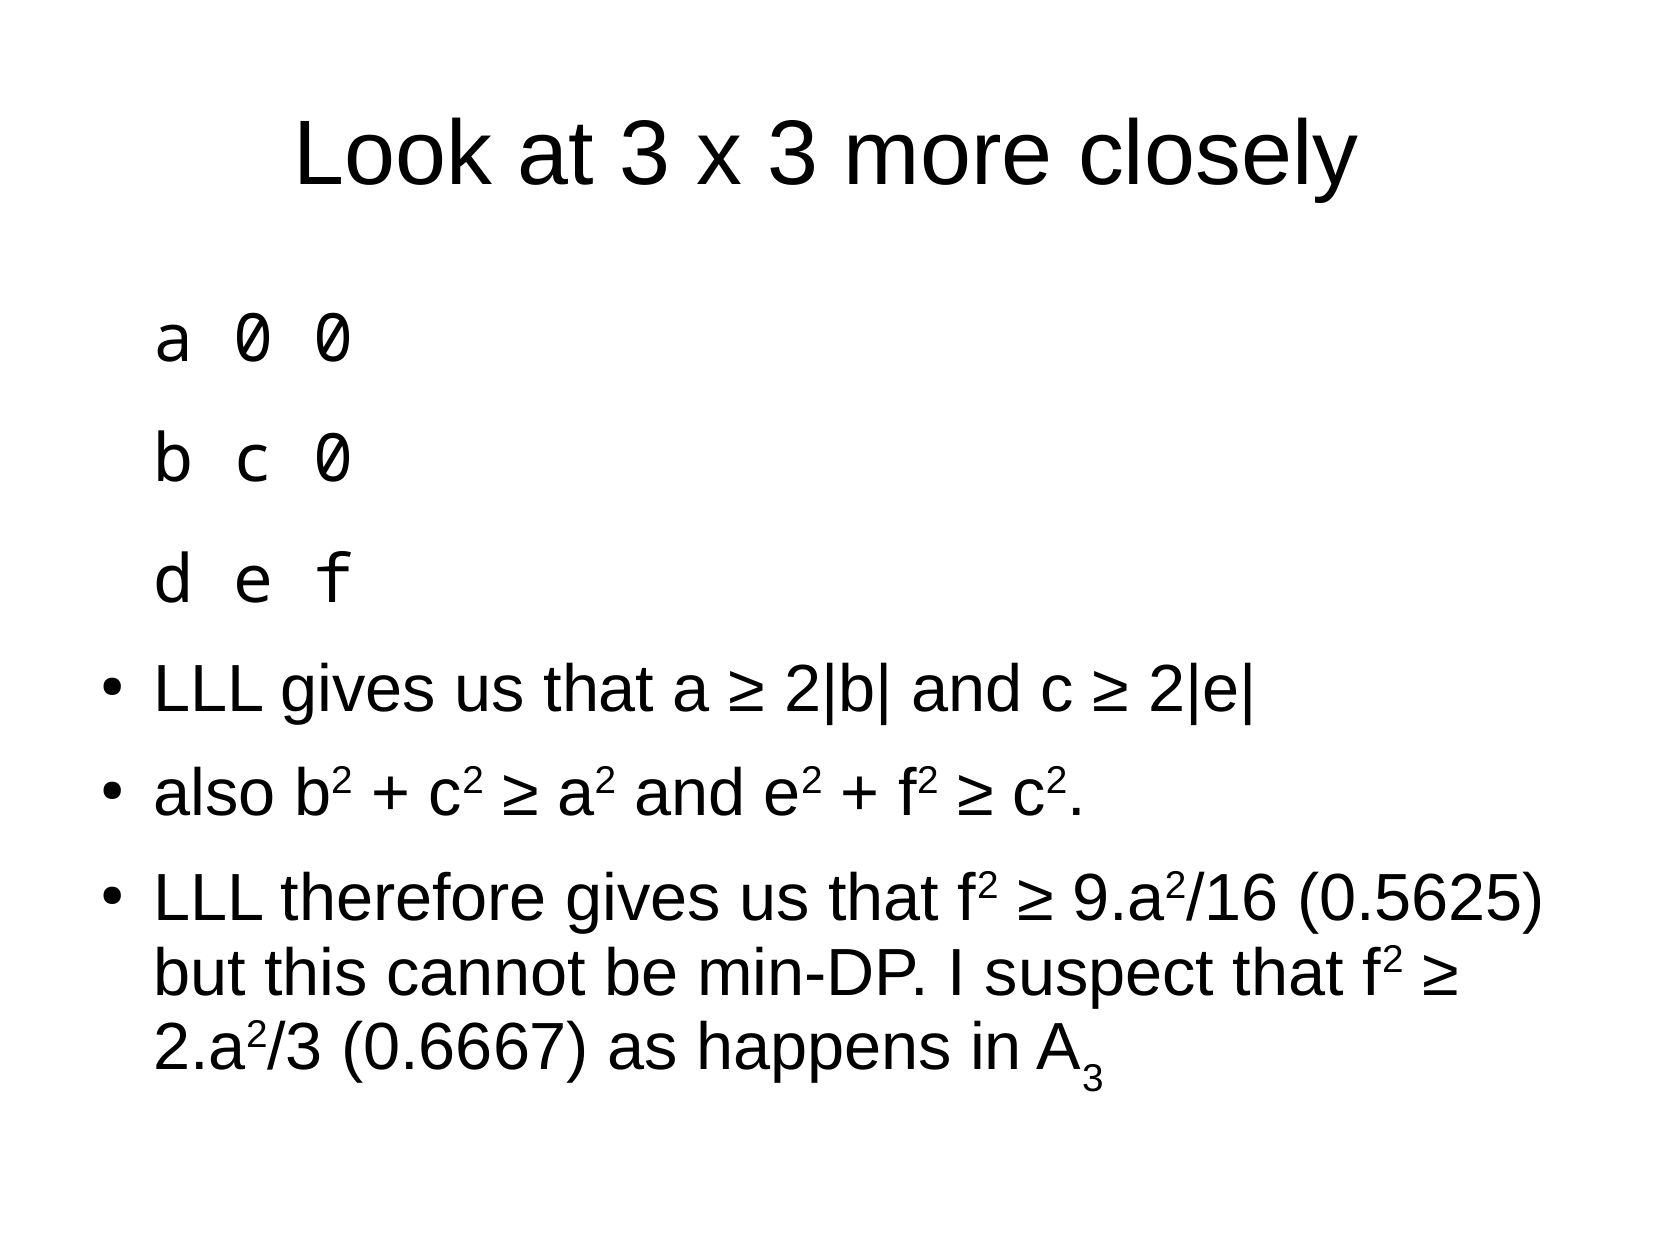

# Look at 3 x 3 more closely
a 0 0
b c 0
d e f
LLL gives us that a ≥ 2|b| and c ≥ 2|e|
also b2 + c2 ≥ a2 and e2 + f2 ≥ c2.
LLL therefore gives us that f2 ≥ 9.a2/16 (0.5625) but this cannot be min-DP. I suspect that f2 ≥ 2.a2/3 (0.6667) as happens in A3